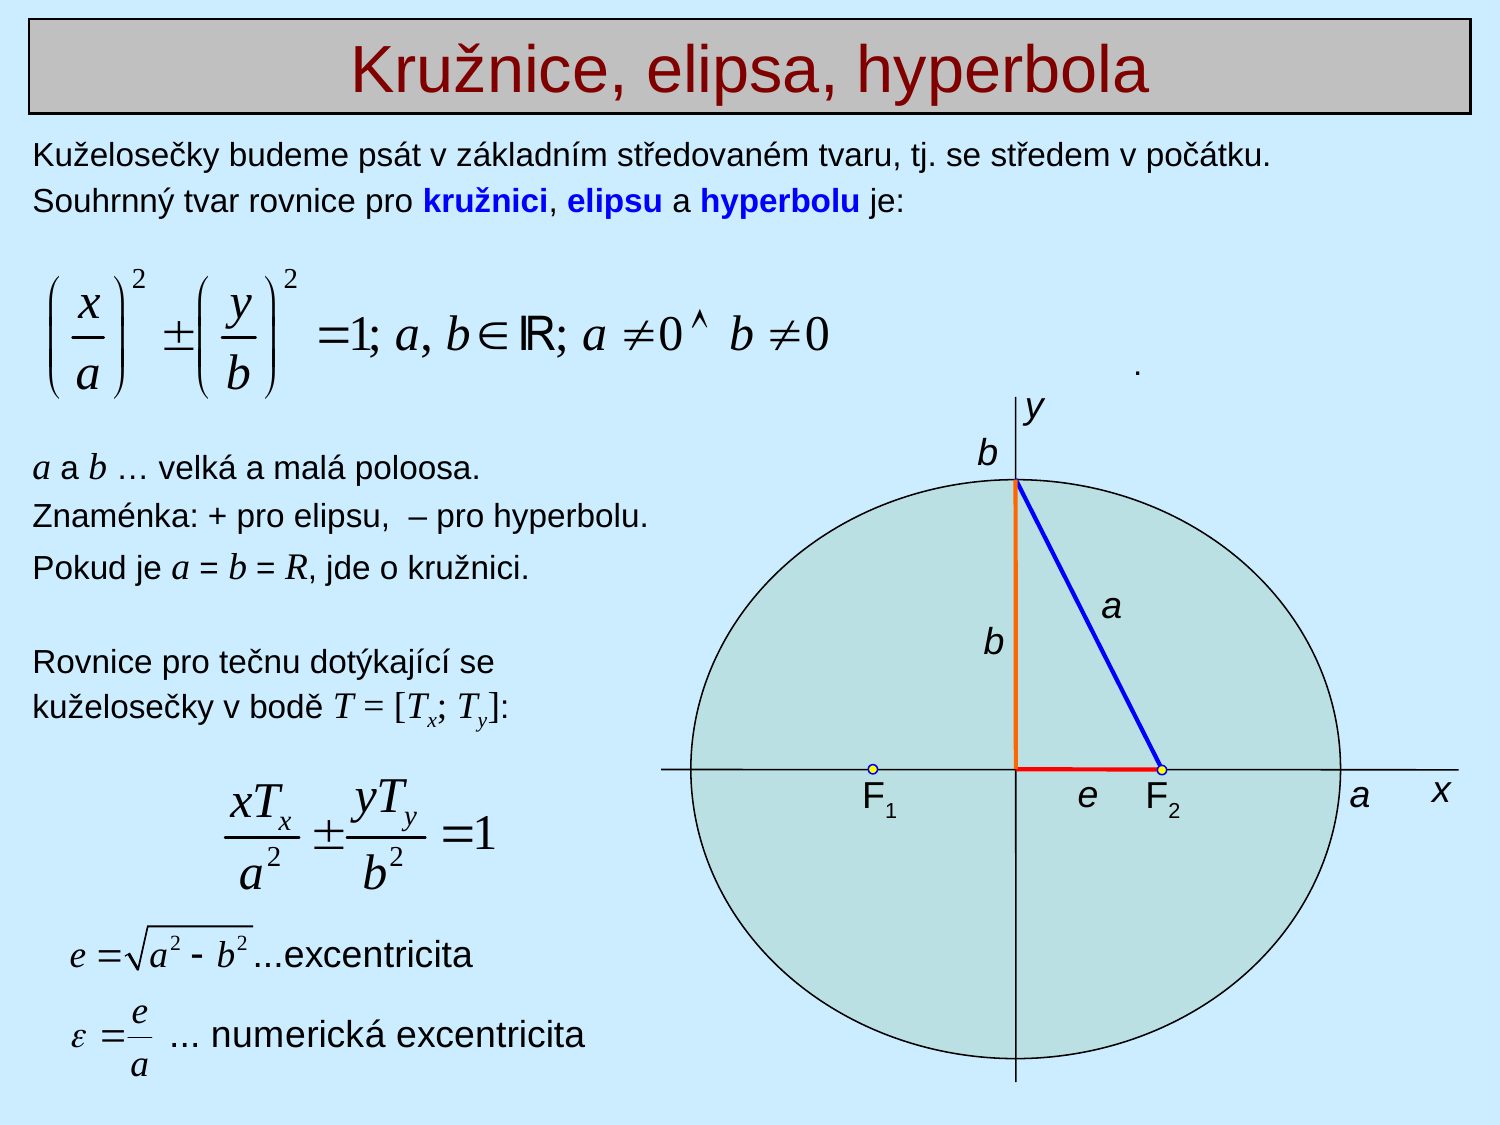

# Kružnice, elipsa, hyperbola
Kuželosečky budeme psát v základním středovaném tvaru, tj. se středem v počátku.
Souhrnný tvar rovnice pro kružnici, elipsu a hyperbolu je:
 .
a a b … velká a malá poloosa.
Znaménka: + pro elipsu, – pro hyperbolu.
Pokud je a = b = R, jde o kružnici.
Rovnice pro tečnu dotýkající se
kuželosečky v bodě T = [Tx; Ty]:
y
b
a
b
x
e
a
F1
F2